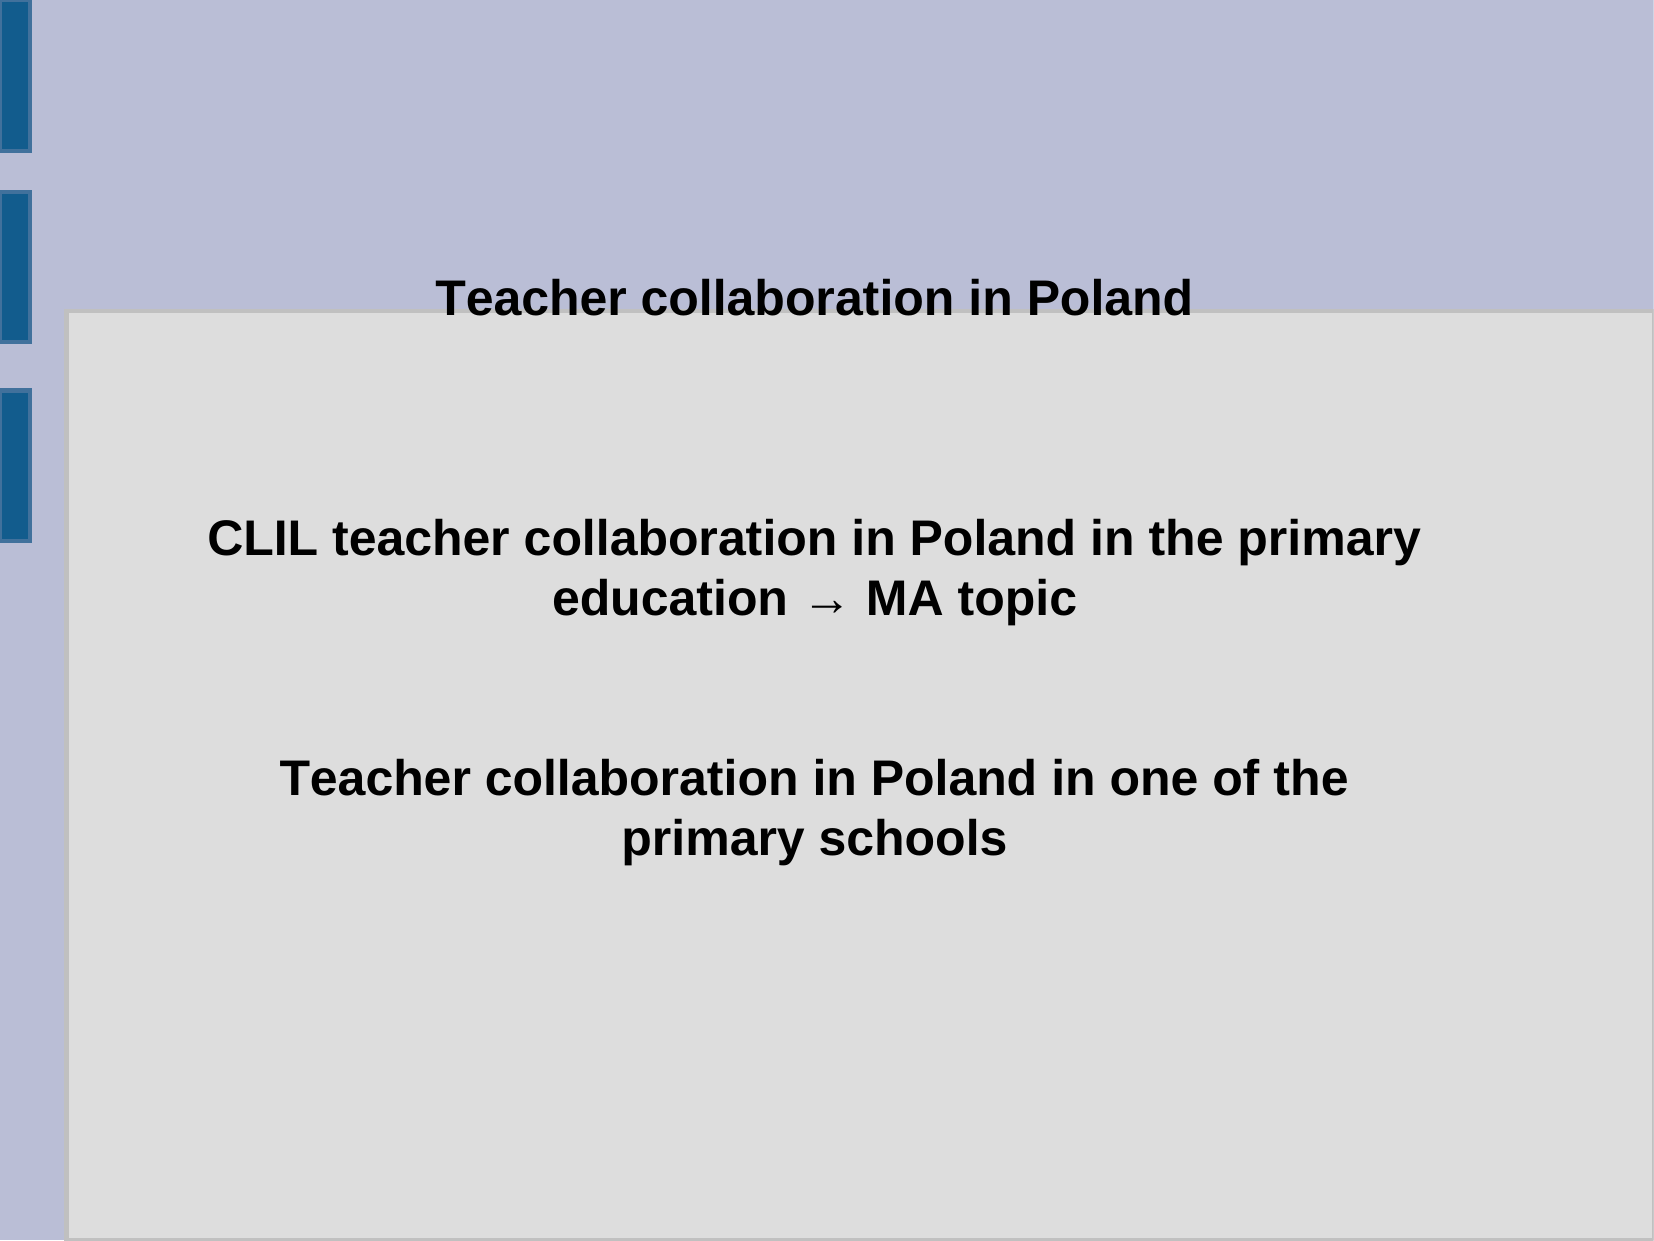

# Teacher collaboration in Poland
CLIL teacher collaboration in Poland in the primary education → MA topic
Teacher collaboration in Poland in one of the
primary schools